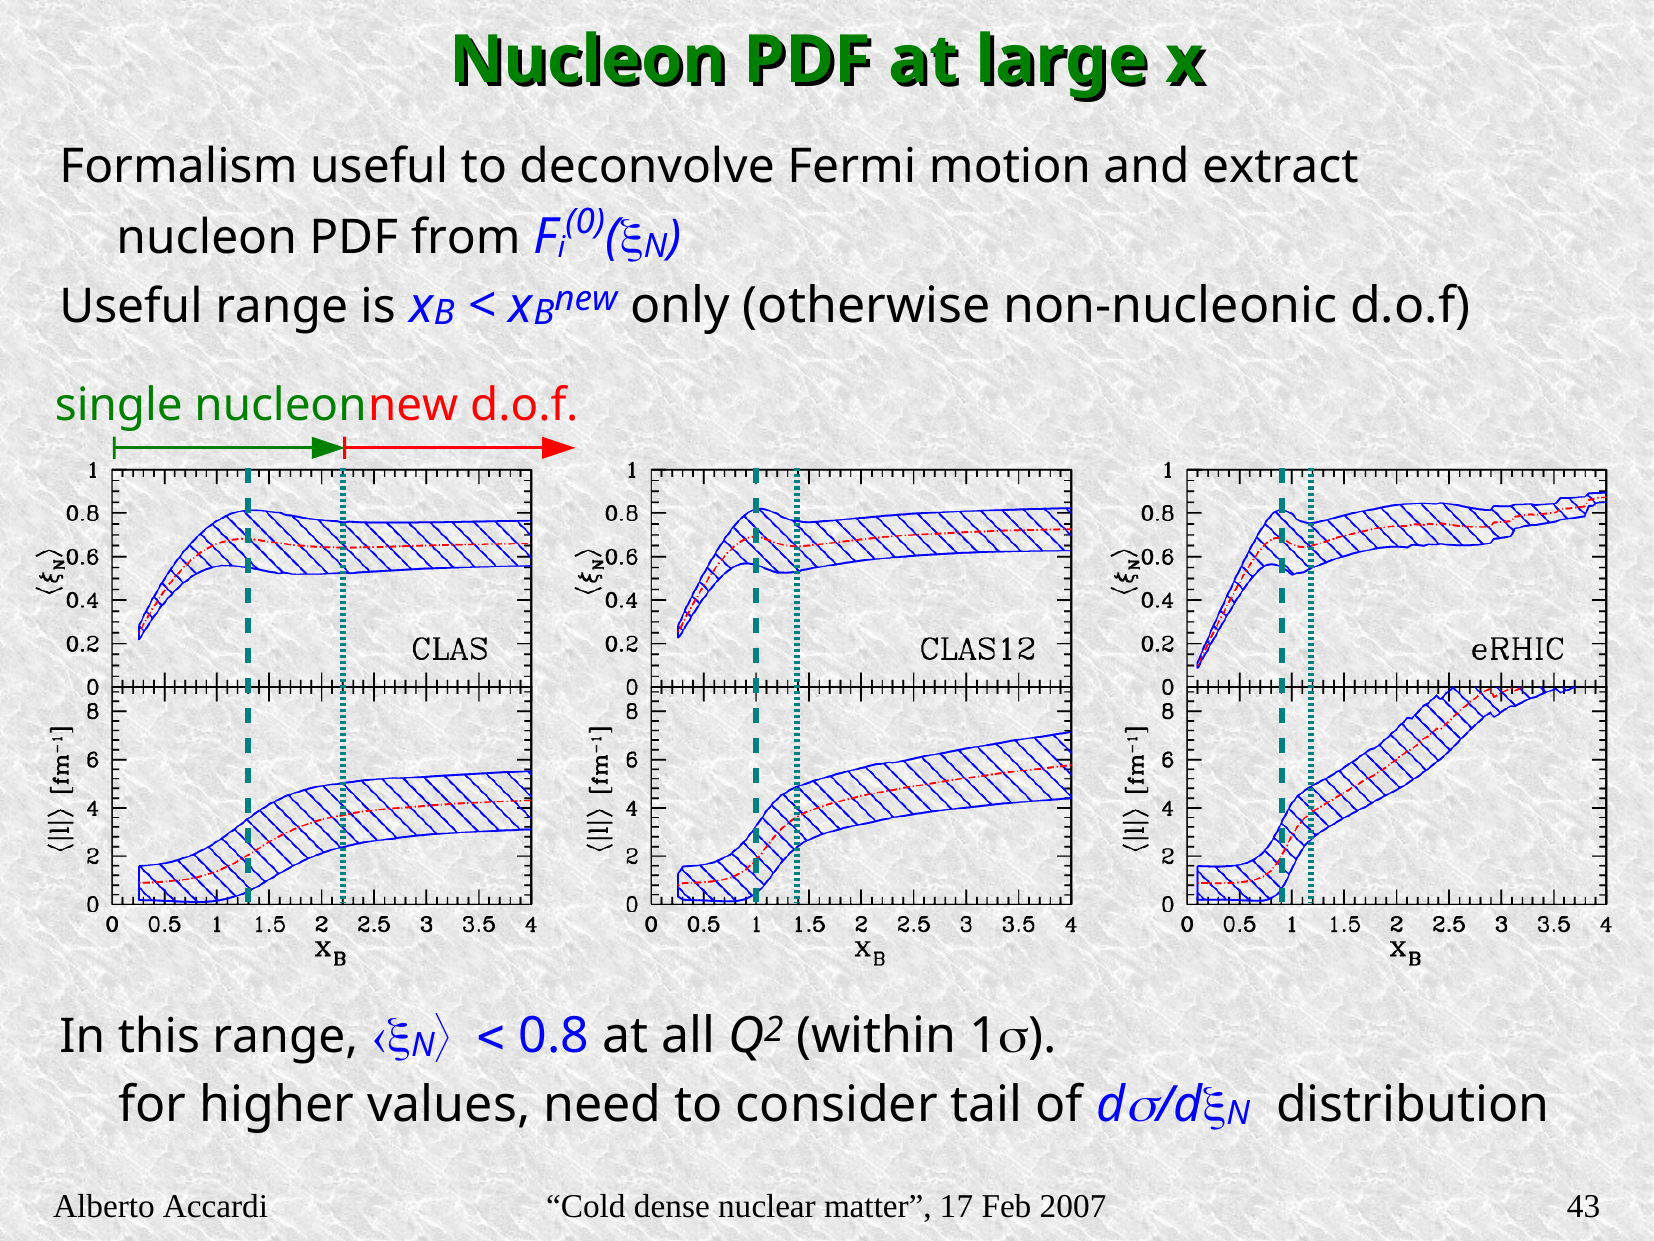

Nucleon PDF at large x
Formalism useful to deconvolve Fermi motion and extract
nucleon PDF from Fi(0)(xN)
Useful range is xB < xBnew only (otherwise non-nucleonic d.o.f)
single nucleon
new d.o.f.
In this range, xN < 0.8 at all Q2 (within 1s).
for higher values, need to consider tail of ds/dxN distribution
Alberto Accardi
Padova U.
43